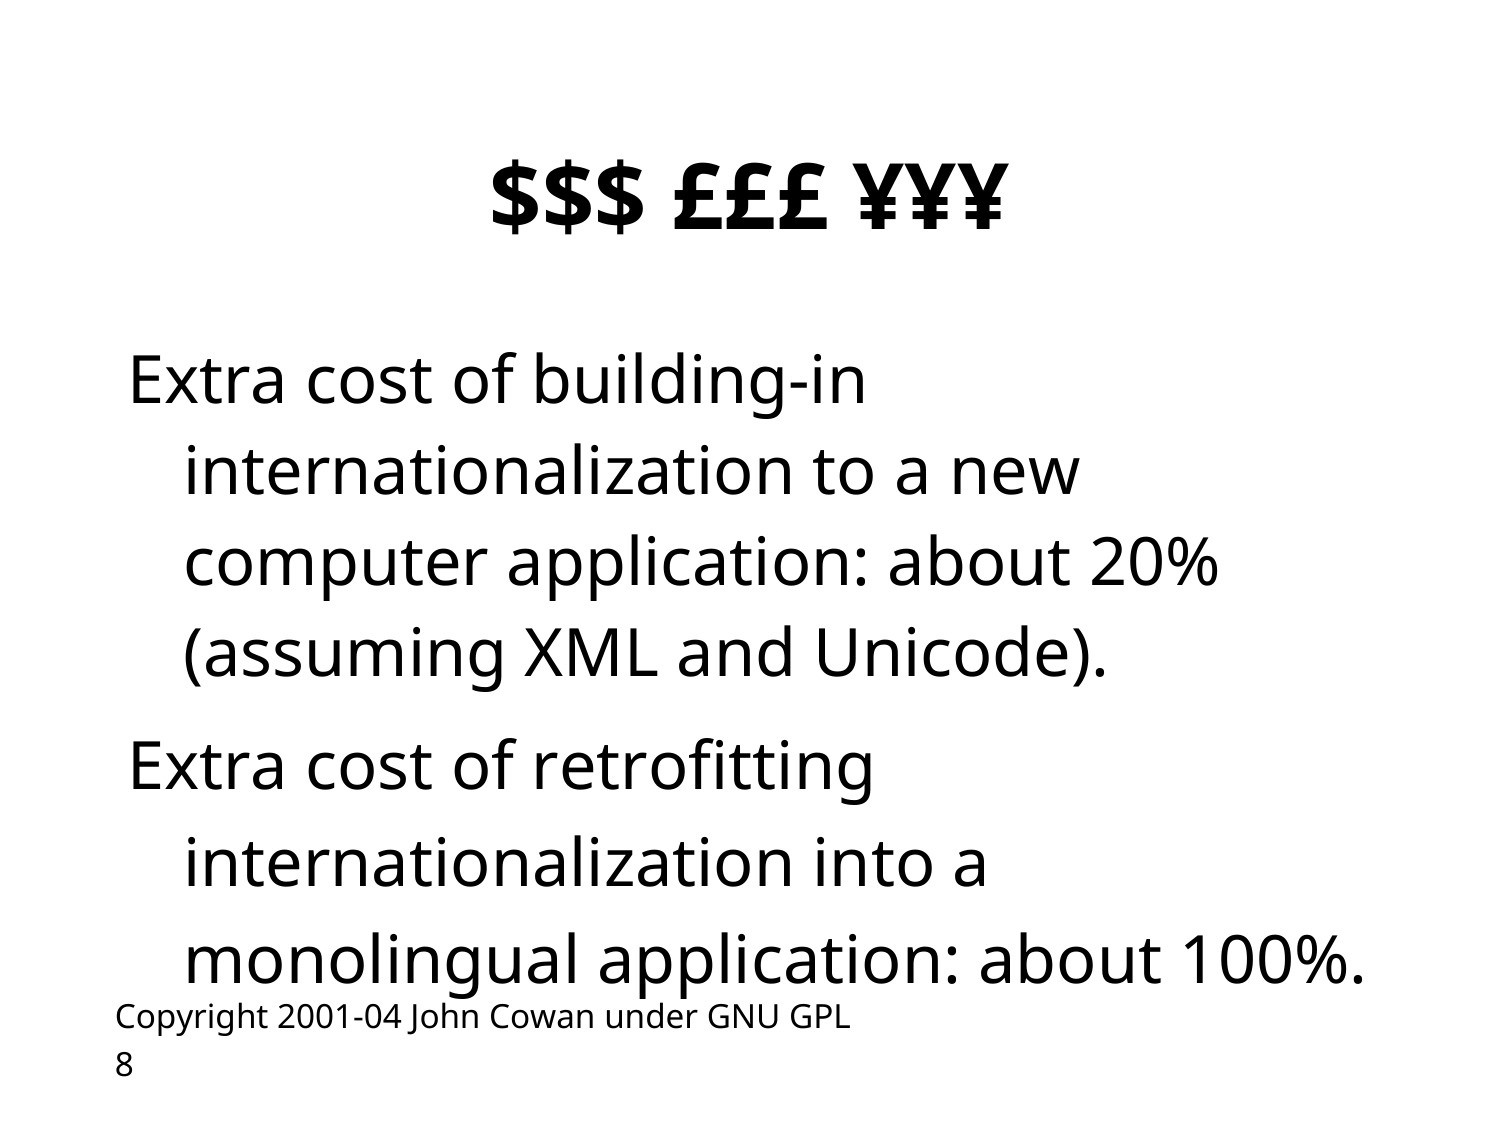

# $$$ £££ ¥¥¥
Extra cost of building-in internationalization to a new computer application: about 20% (assuming XML and Unicode).
Extra cost of retrofitting internationalization into a monolingual application: about 100%.